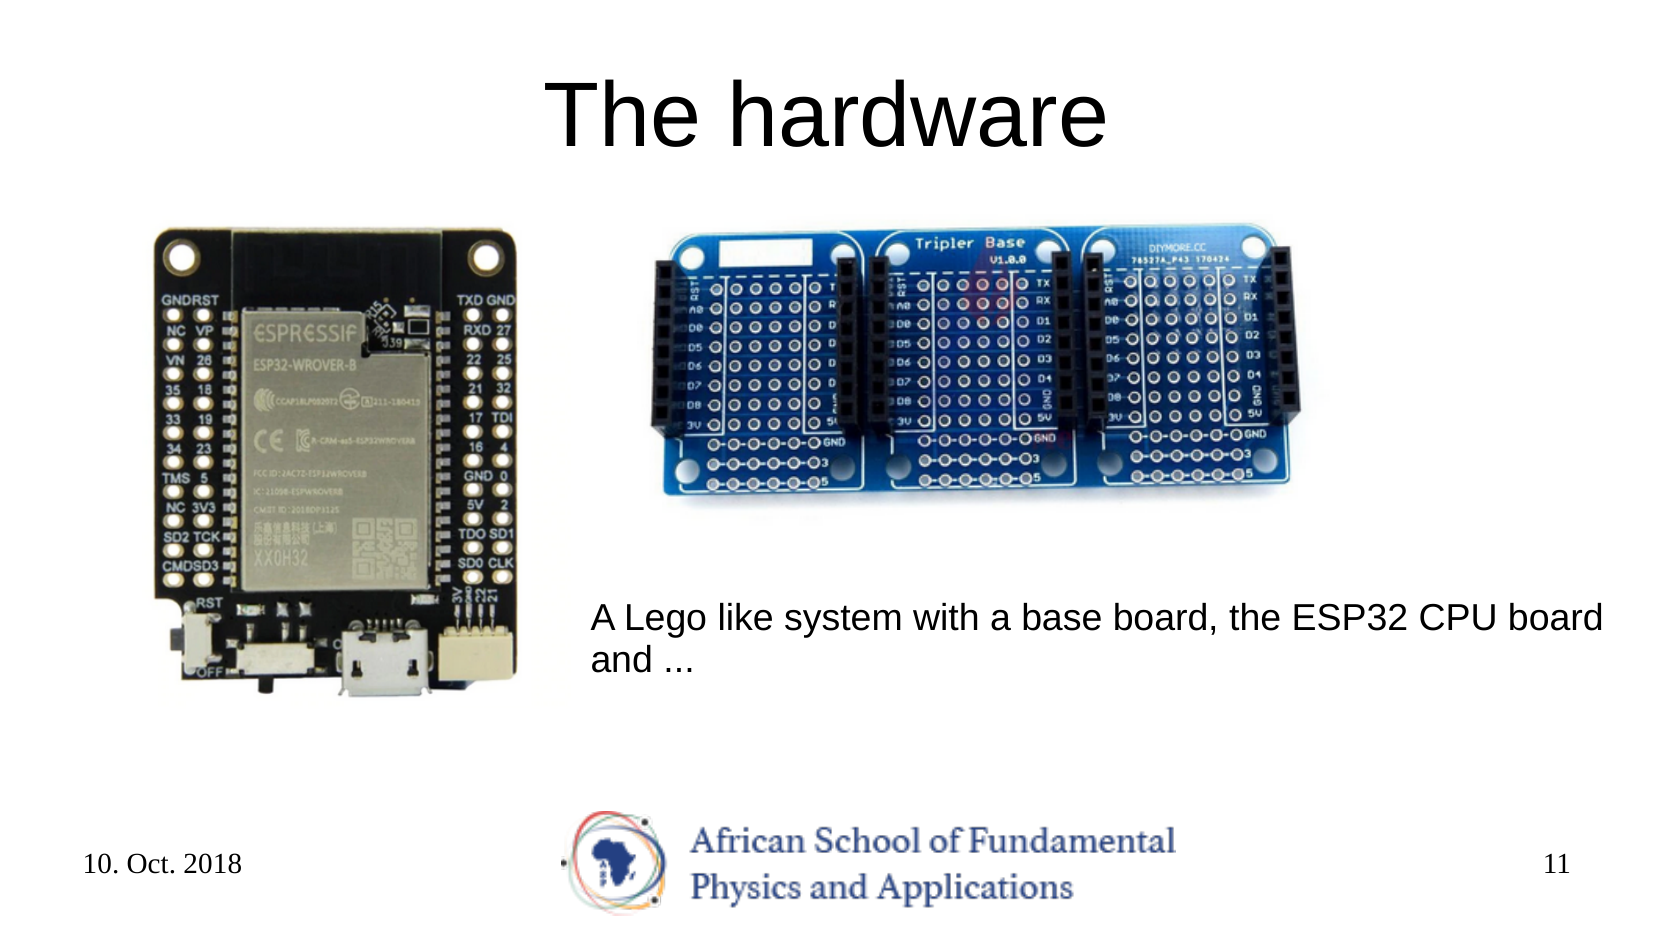

# The hardware
A Lego like system with a base board, the ESP32 CPU board and ...
10. Oct. 2018
11